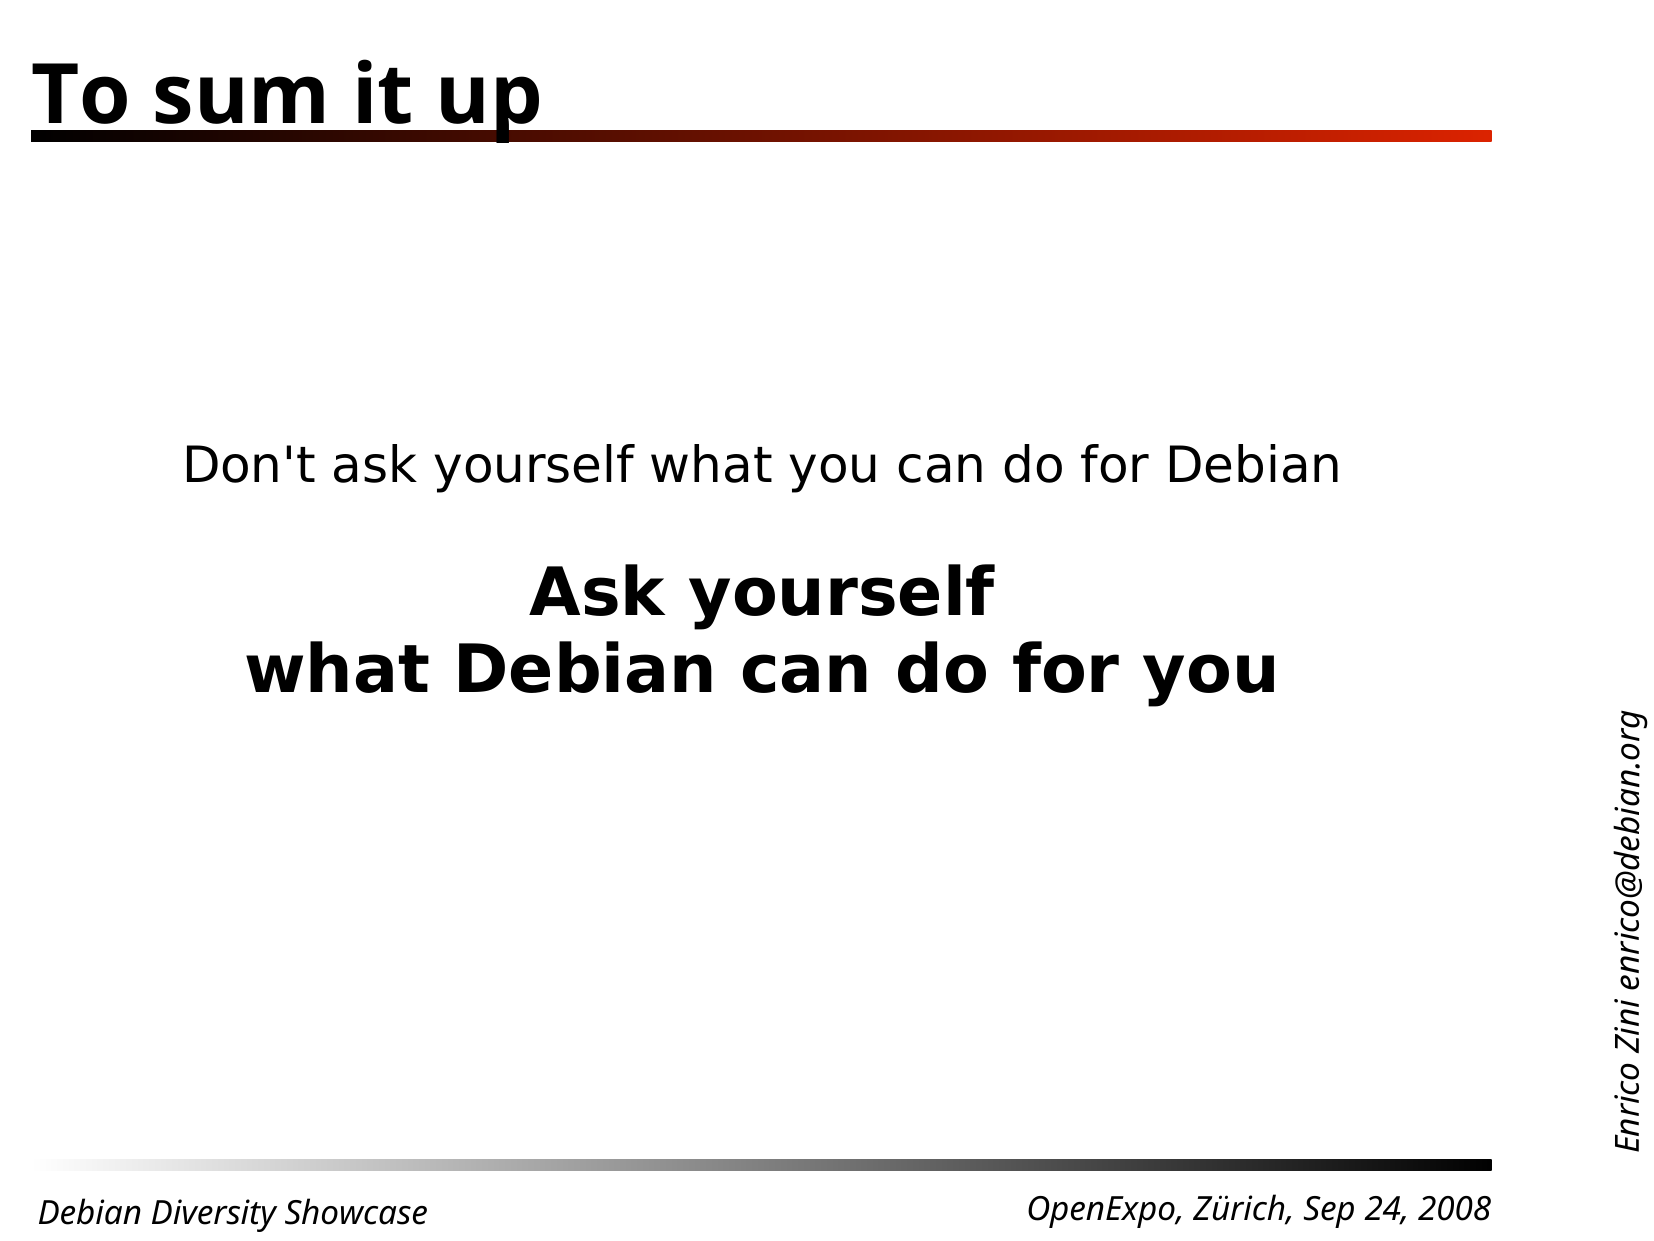

To sum it up
Don't ask yourself what you can do for Debian
Ask yourself
what Debian can do for you